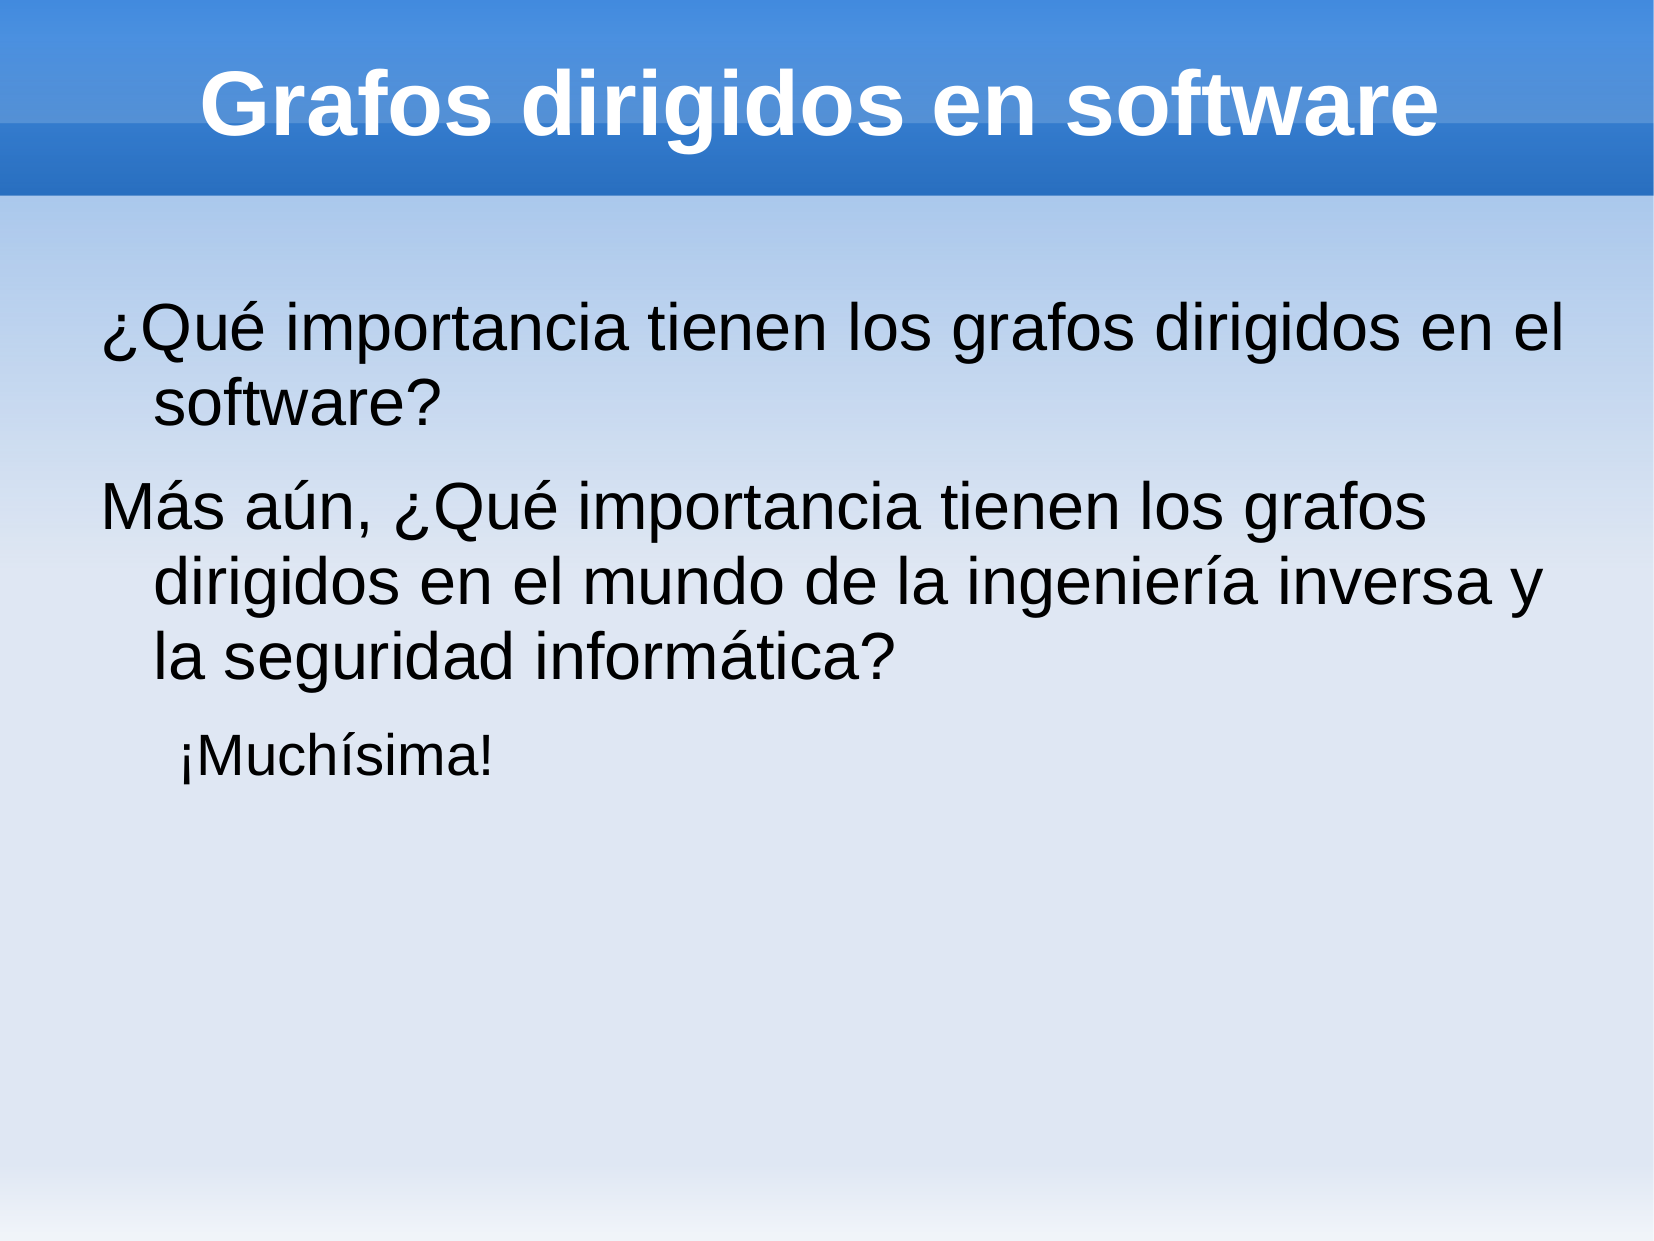

# Grafos dirigidos en software
¿Qué importancia tienen los grafos dirigidos en el software?
Más aún, ¿Qué importancia tienen los grafos dirigidos en el mundo de la ingeniería inversa y la seguridad informática?
¡Muchísima!